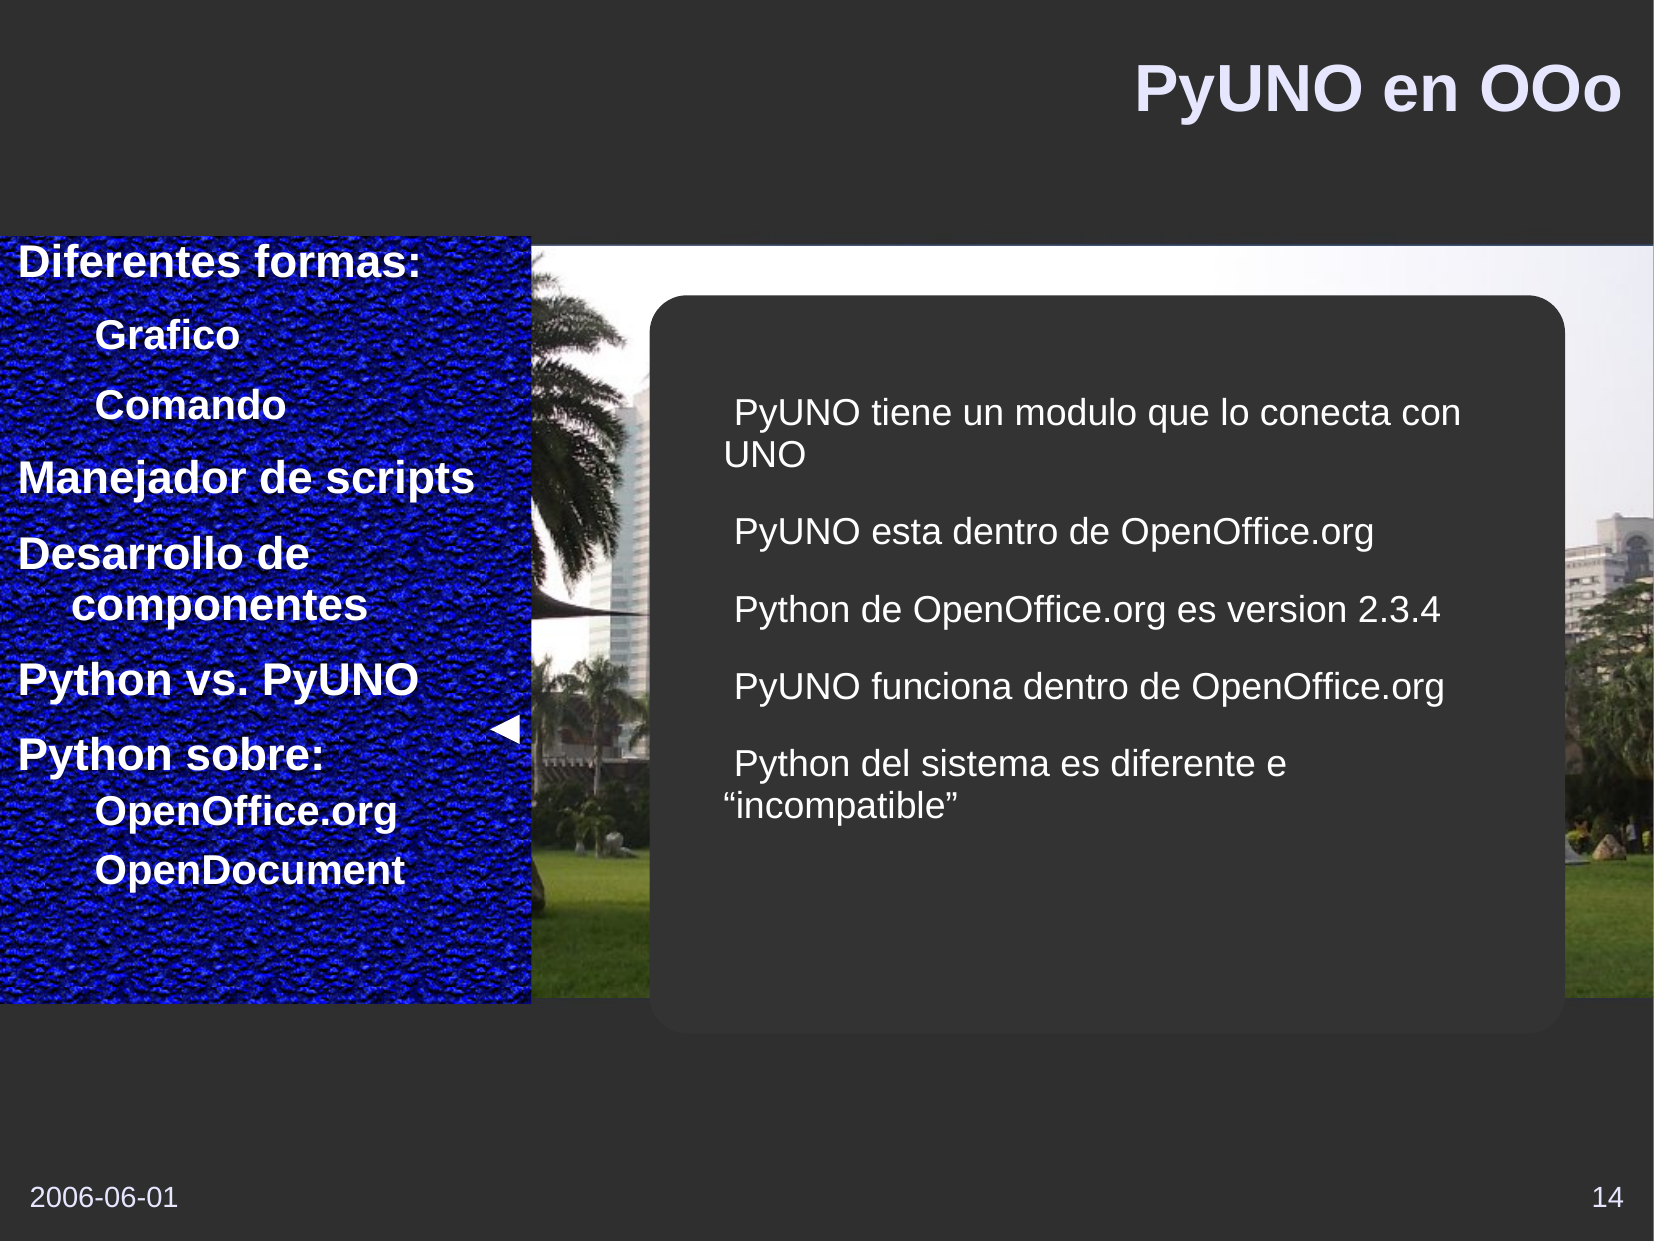

# PyUNO en OOo
Diferentes formas:
Grafico
Comando
Manejador de scripts
Desarrollo de componentes
Python vs. PyUNO
Python sobre:
OpenOffice.org
OpenDocument
 PyUNO tiene un modulo que lo conecta con UNO
 PyUNO esta dentro de OpenOffice.org
 Python de OpenOffice.org es version 2.3.4
 PyUNO funciona dentro de OpenOffice.org
 Python del sistema es diferente e “incompatible”
2006-06-01
14